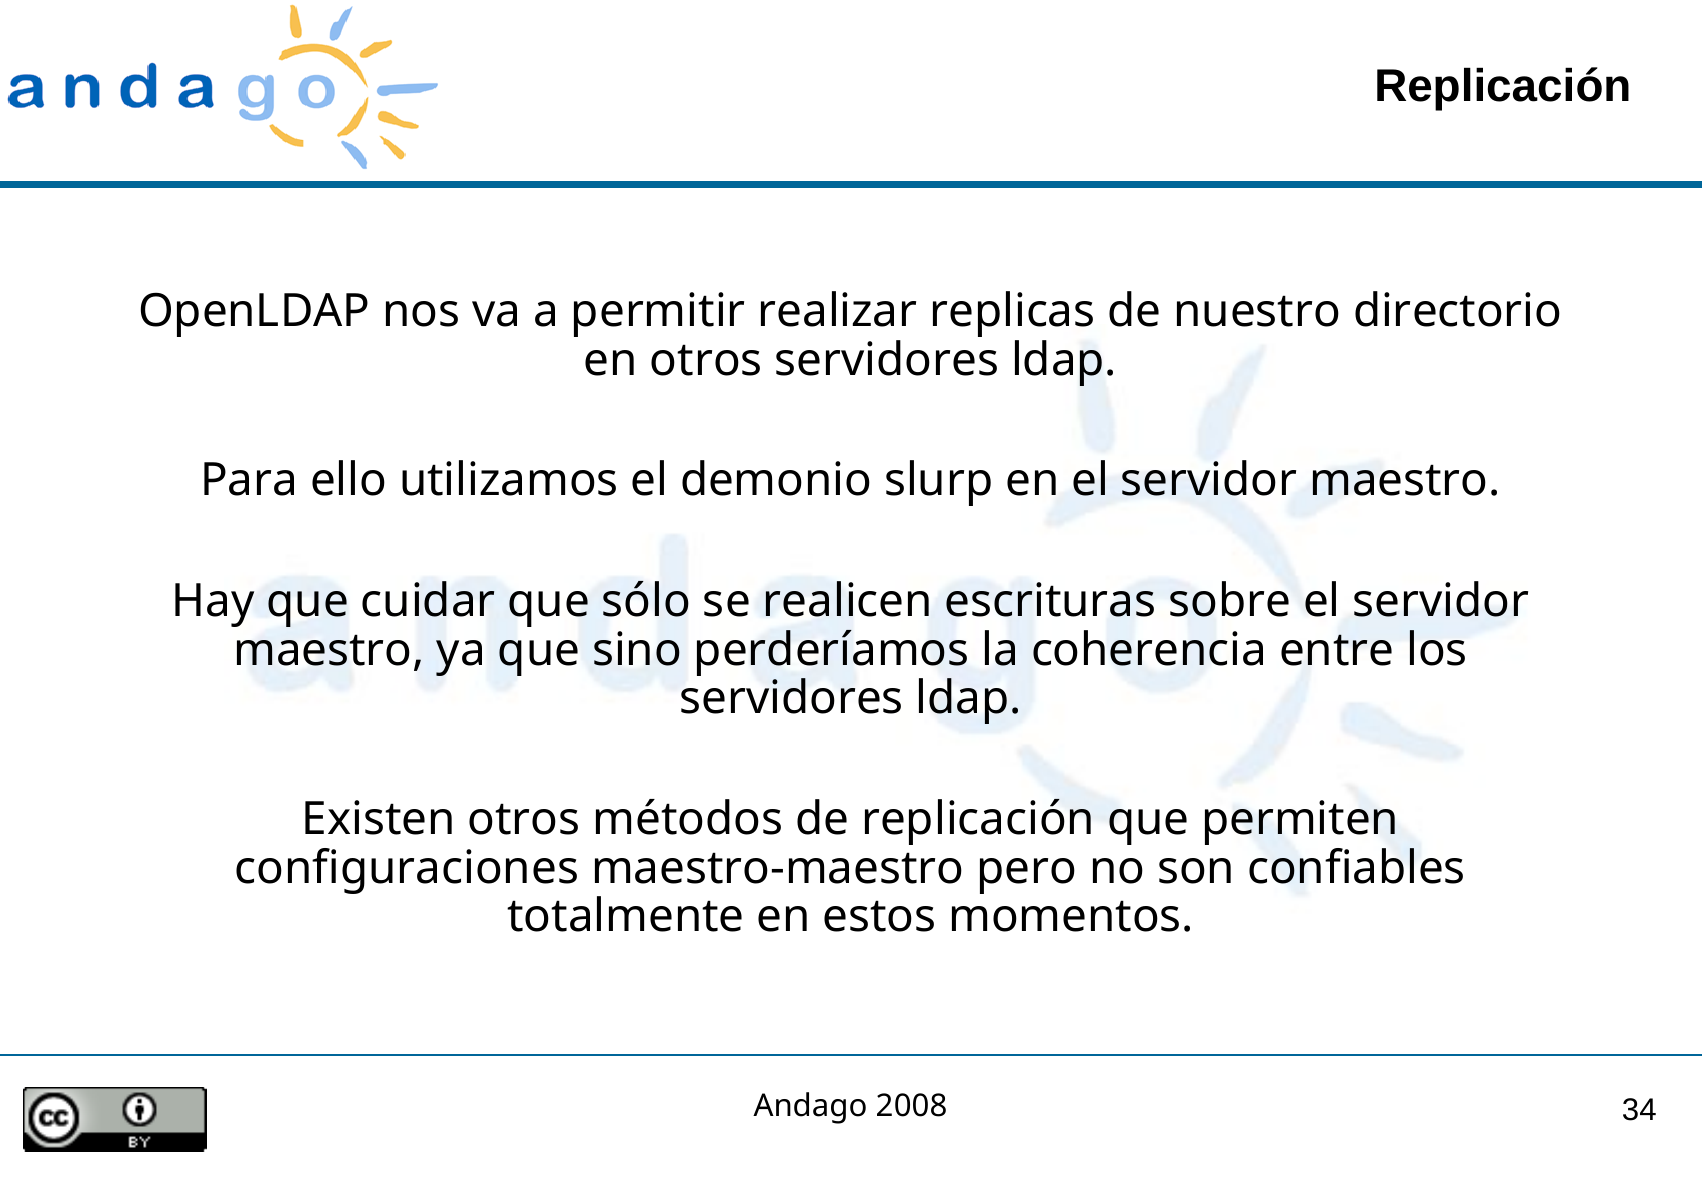

# Replicación
OpenLDAP nos va a permitir realizar replicas de nuestro directorio en otros servidores ldap.
Para ello utilizamos el demonio slurp en el servidor maestro.
Hay que cuidar que sólo se realicen escrituras sobre el servidor maestro, ya que sino perderíamos la coherencia entre los servidores ldap.
Existen otros métodos de replicación que permiten configuraciones maestro-maestro pero no son confiables totalmente en estos momentos.